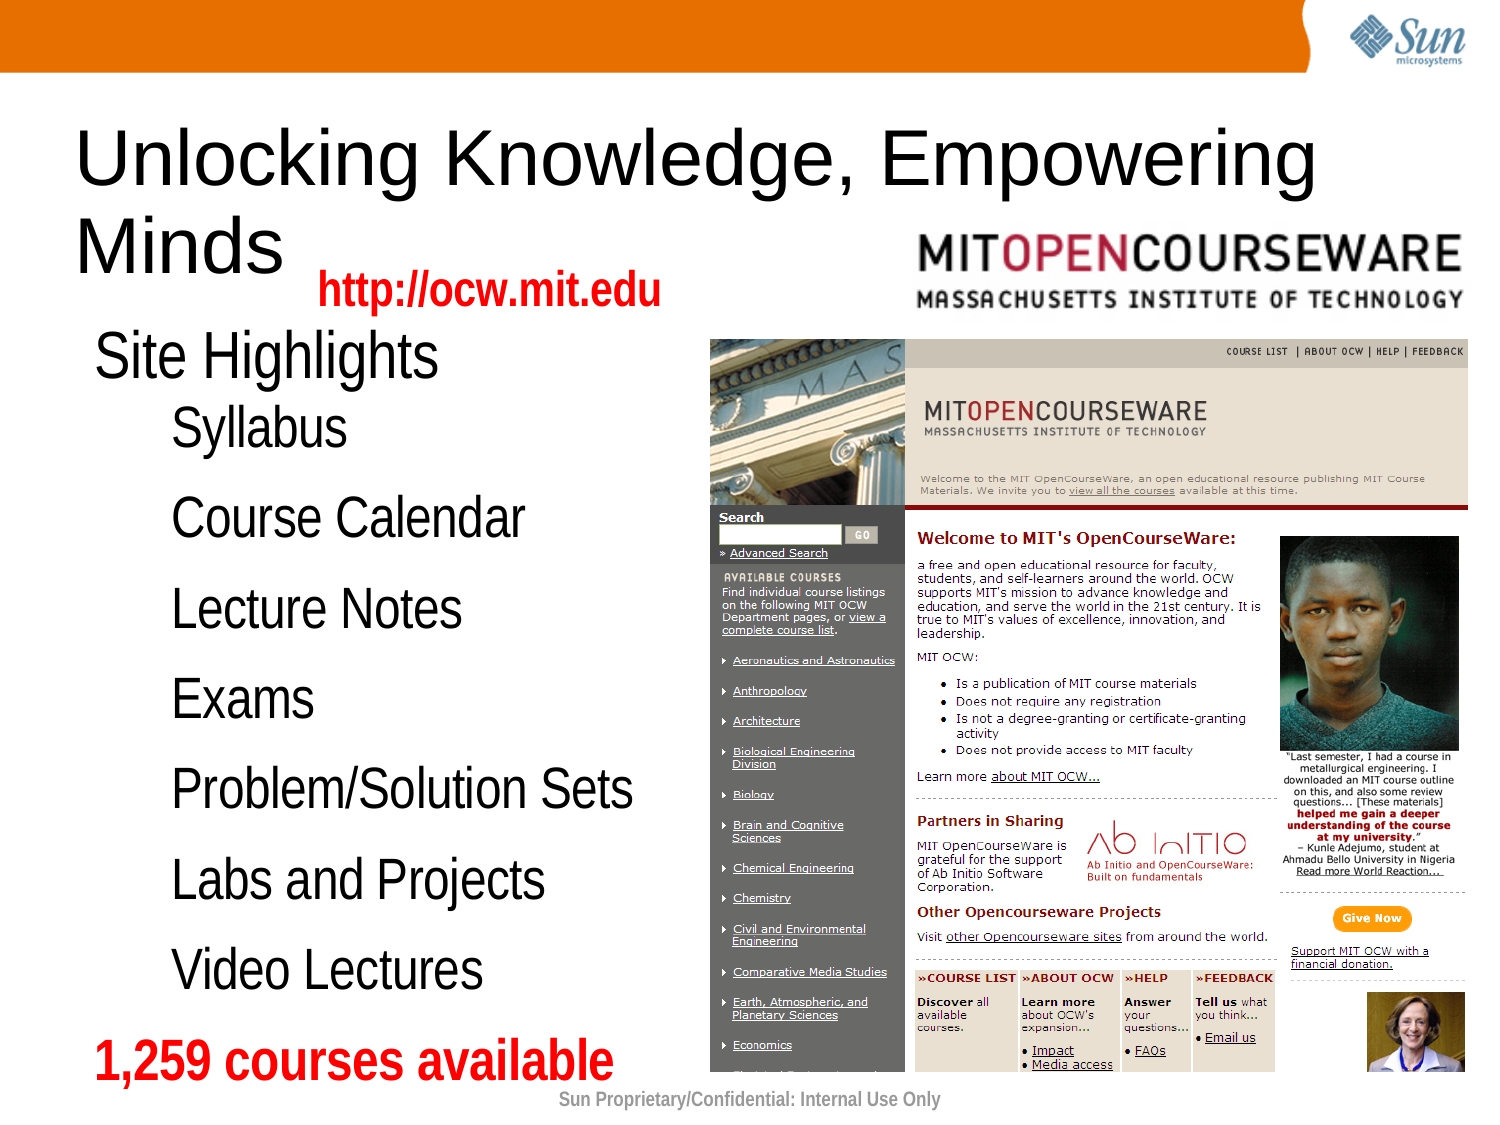

# Unlocking Knowledge, Empowering Minds
http://ocw.mit.edu
Site Highlights
Syllabus
Course Calendar
Lecture Notes
Exams
Problem/Solution Sets
Labs and Projects
Video Lectures
1,259 courses available